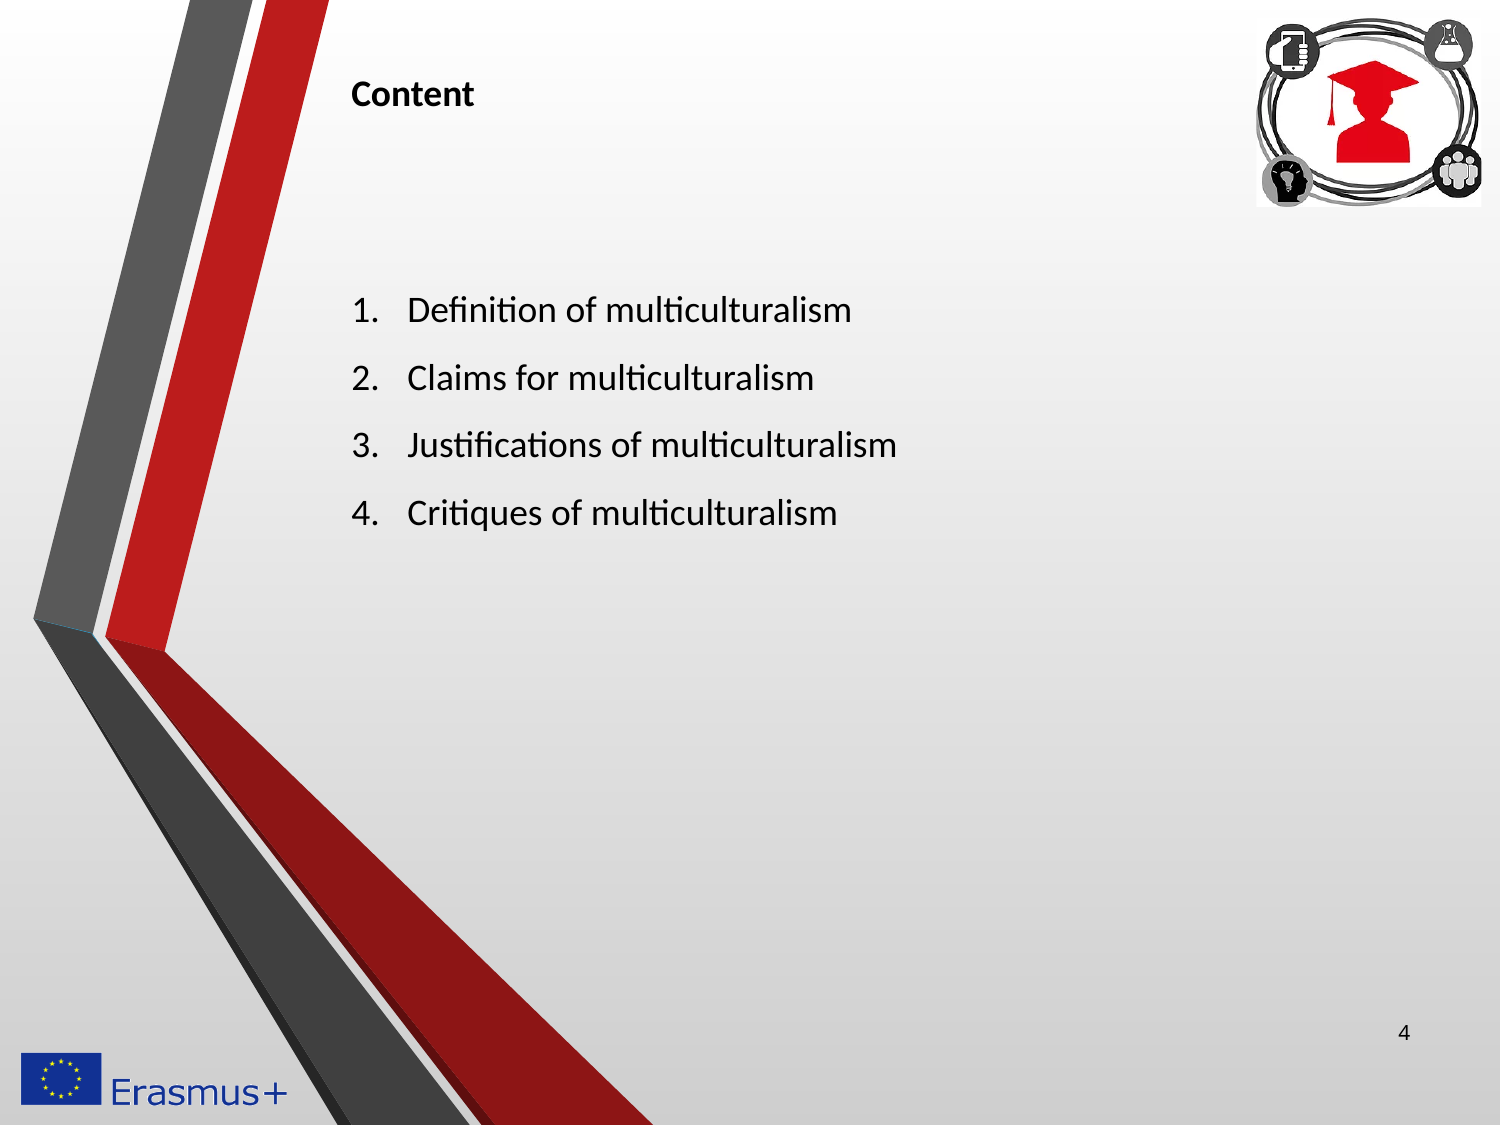

Content
Definition of multiculturalism
Claims for multiculturalism
Justifications of multiculturalism
Critiques of multiculturalism